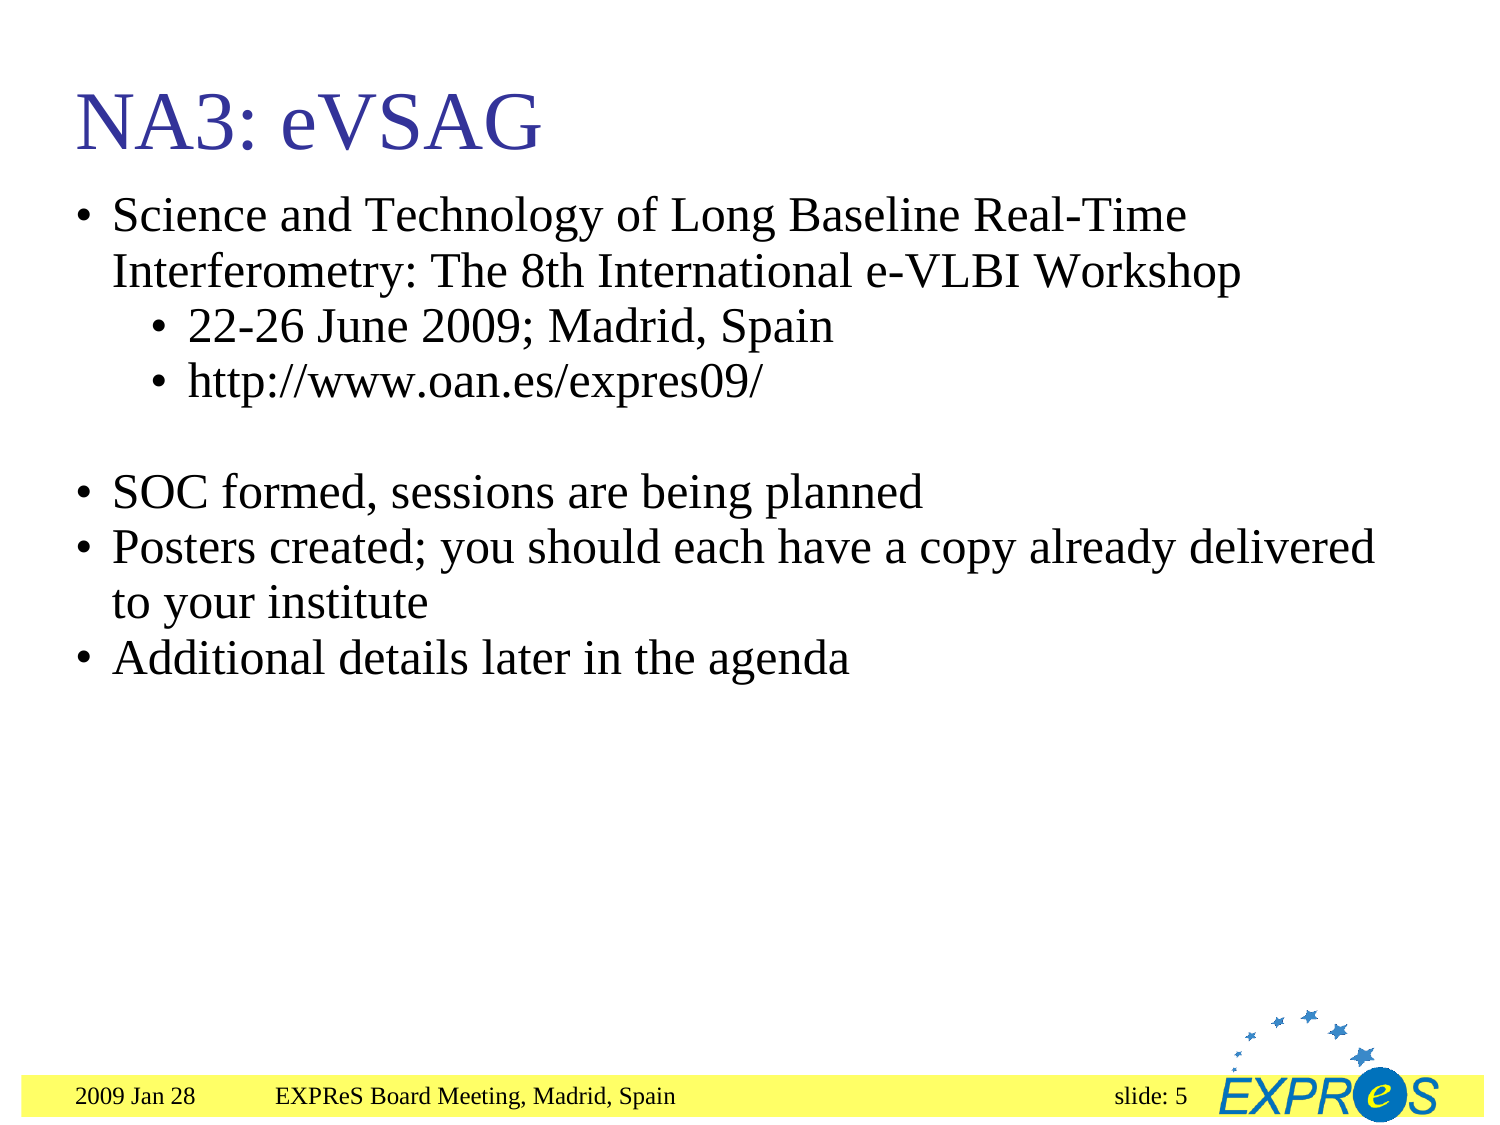

# NA3: eVSAG
Science and Technology of Long Baseline Real-Time Interferometry: The 8th International e-VLBI Workshop
22-26 June 2009; Madrid, Spain
http://www.oan.es/expres09/
SOC formed, sessions are being planned
Posters created; you should each have a copy already delivered to your institute
Additional details later in the agenda
2009 Jan 28
EXPReS Board Meeting, Madrid, Spain
5